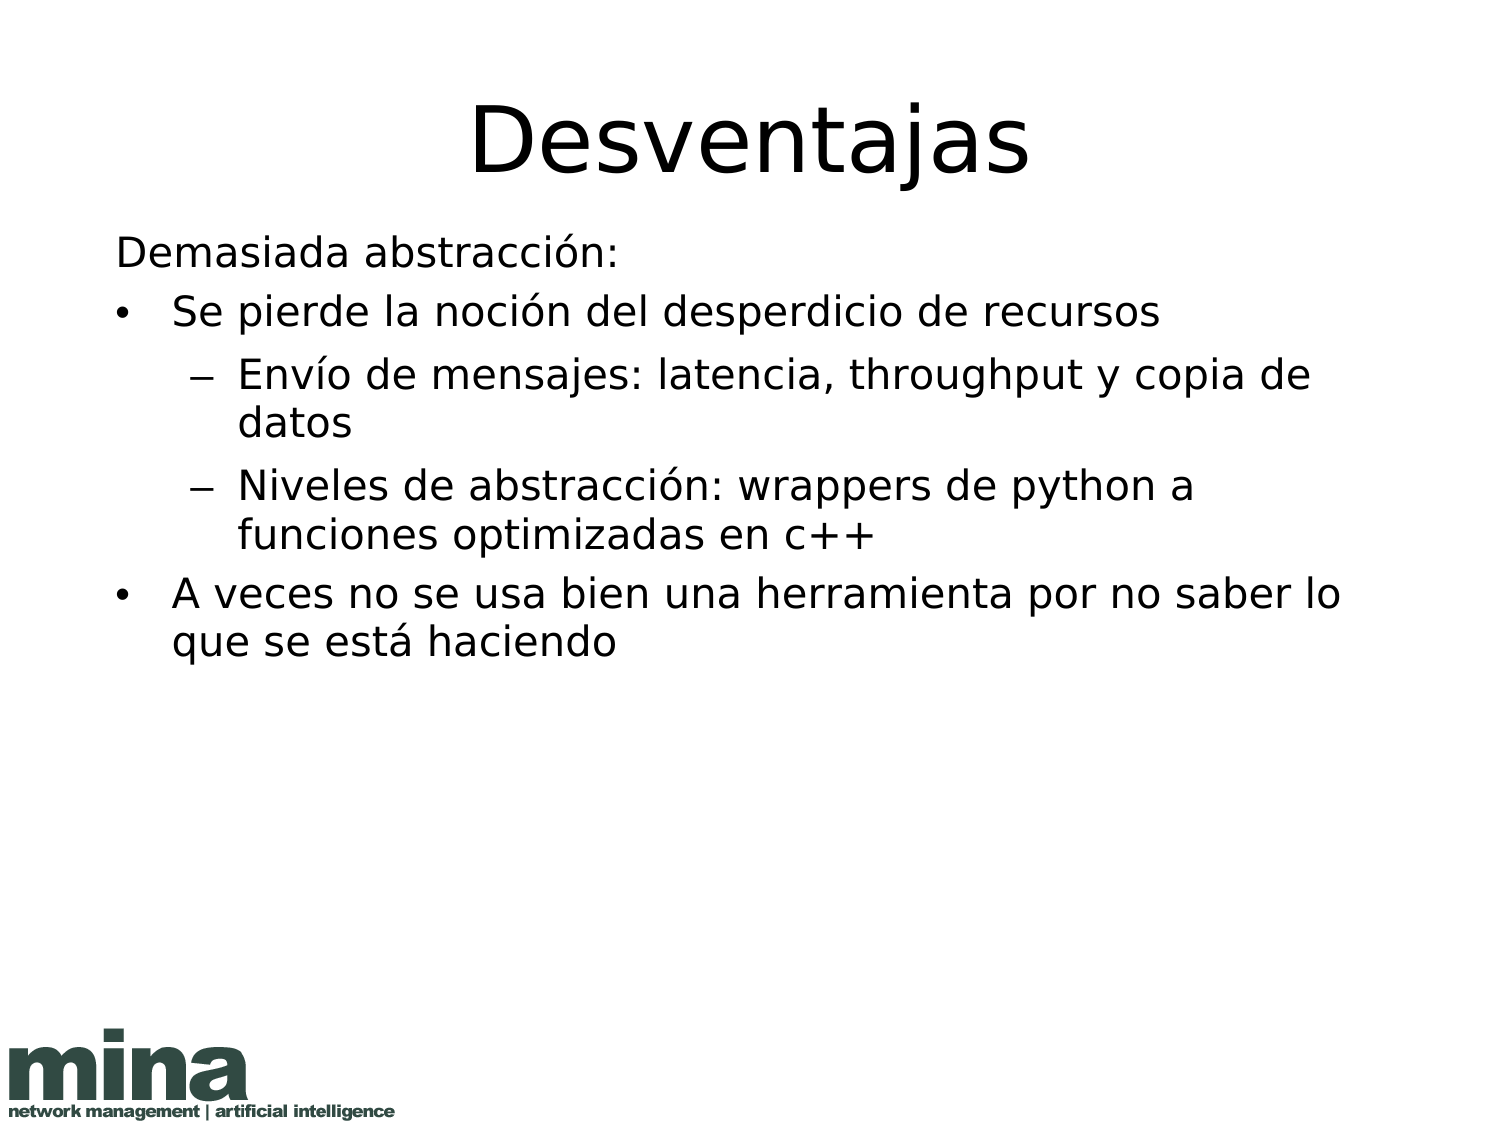

# Desventajas
Demasiada abstracción:
Se pierde la noción del desperdicio de recursos
Envío de mensajes: latencia, throughput y copia de datos
Niveles de abstracción: wrappers de python a funciones optimizadas en c++
A veces no se usa bien una herramienta por no saber lo que se está haciendo